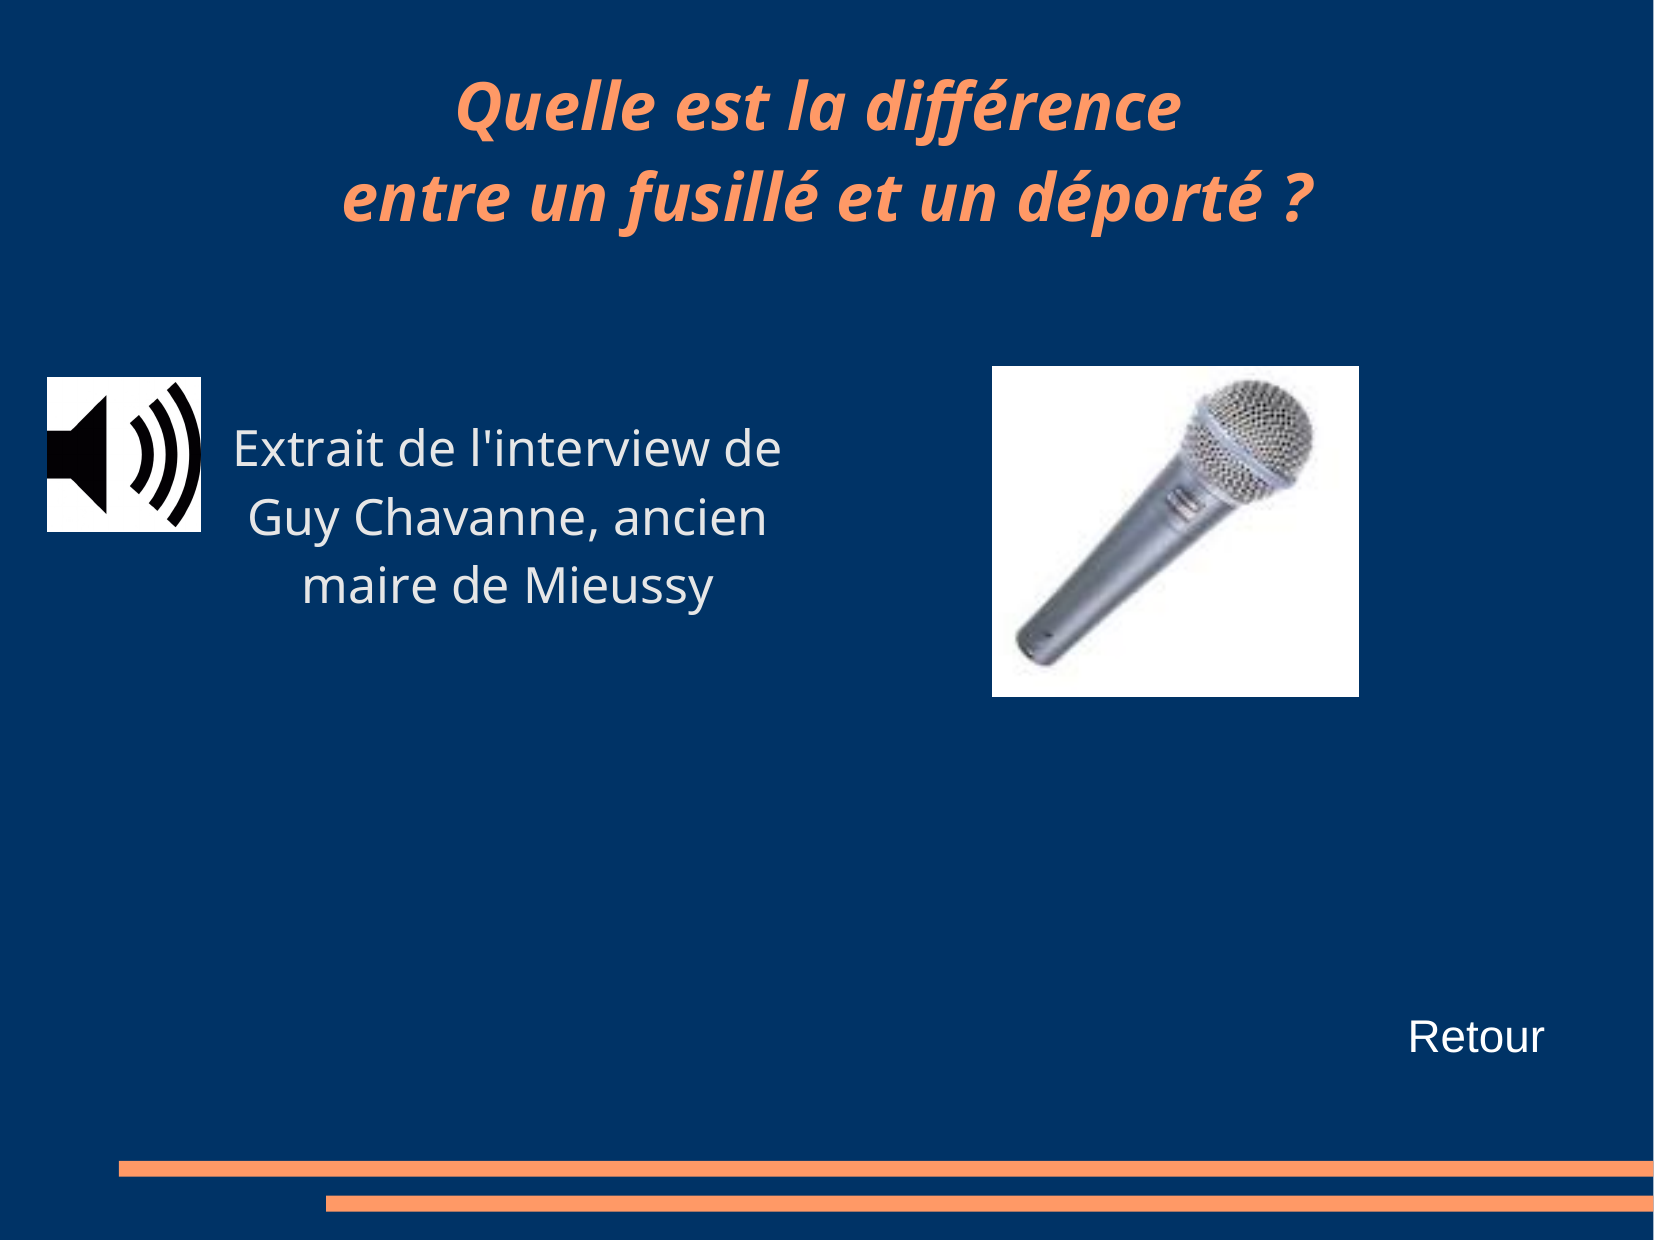

# Quelle est la différence entre un fusillé et un déporté ?
Extrait de l'interview de Guy Chavanne, ancien maire de Mieussy
Retour